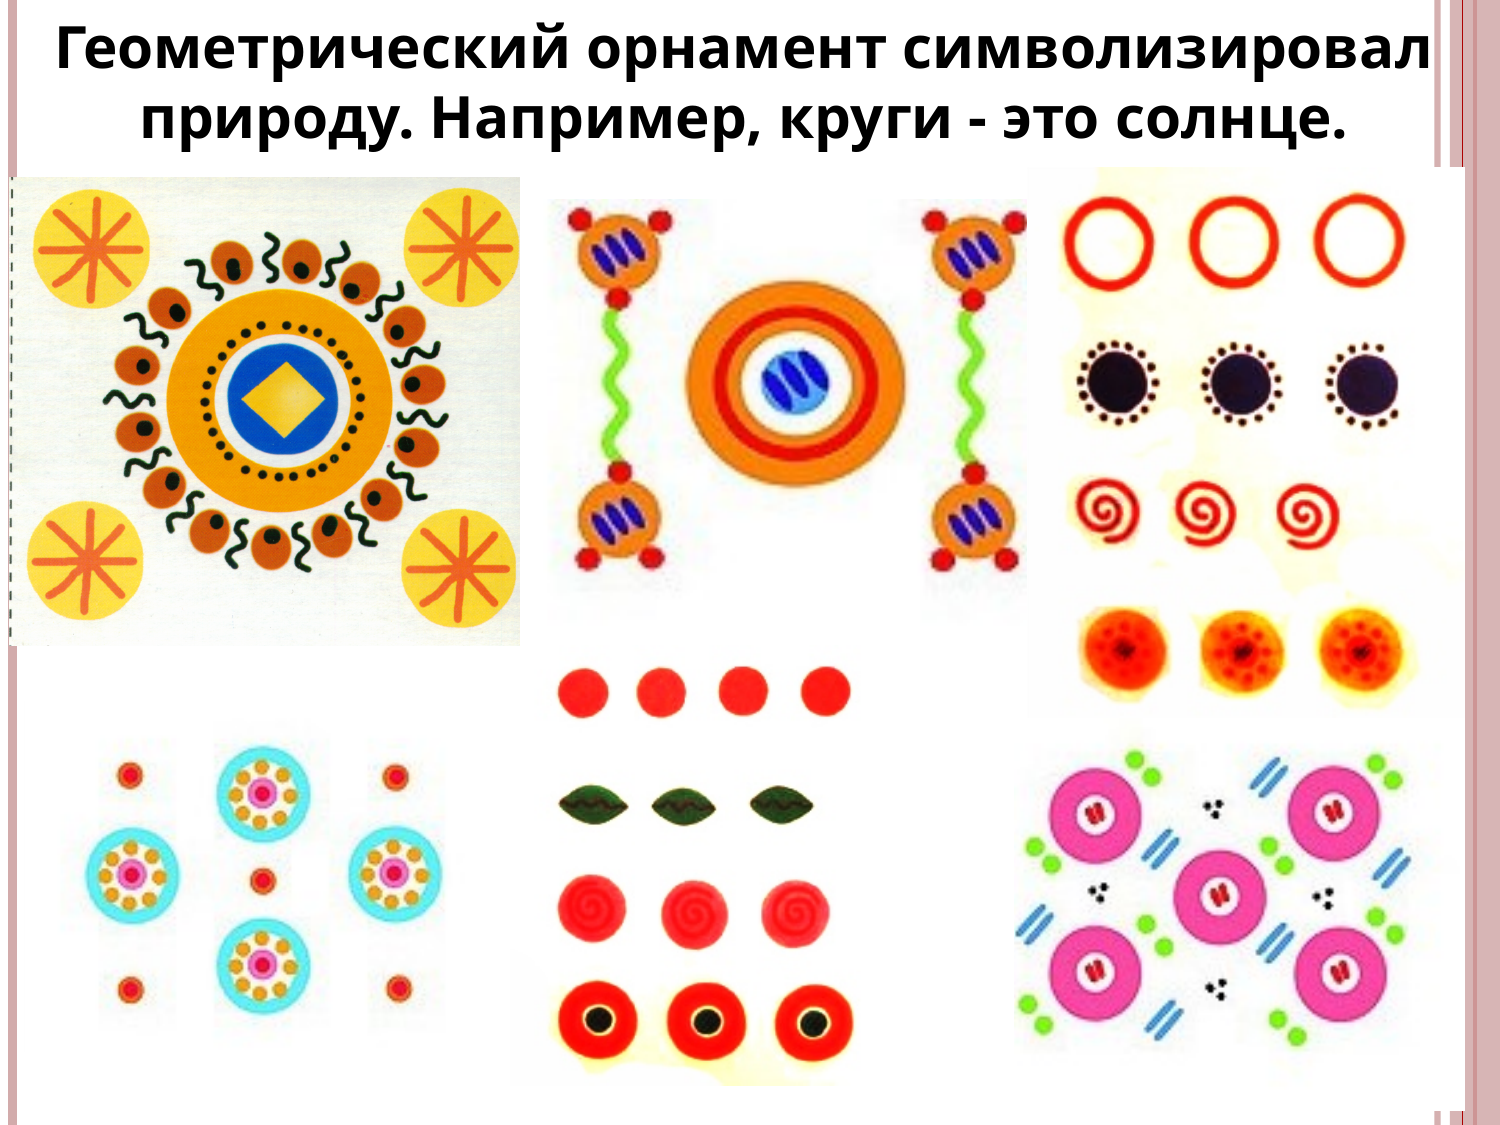

Геометрический орнамент символизировал природу. Например, круги - это солнце.
#